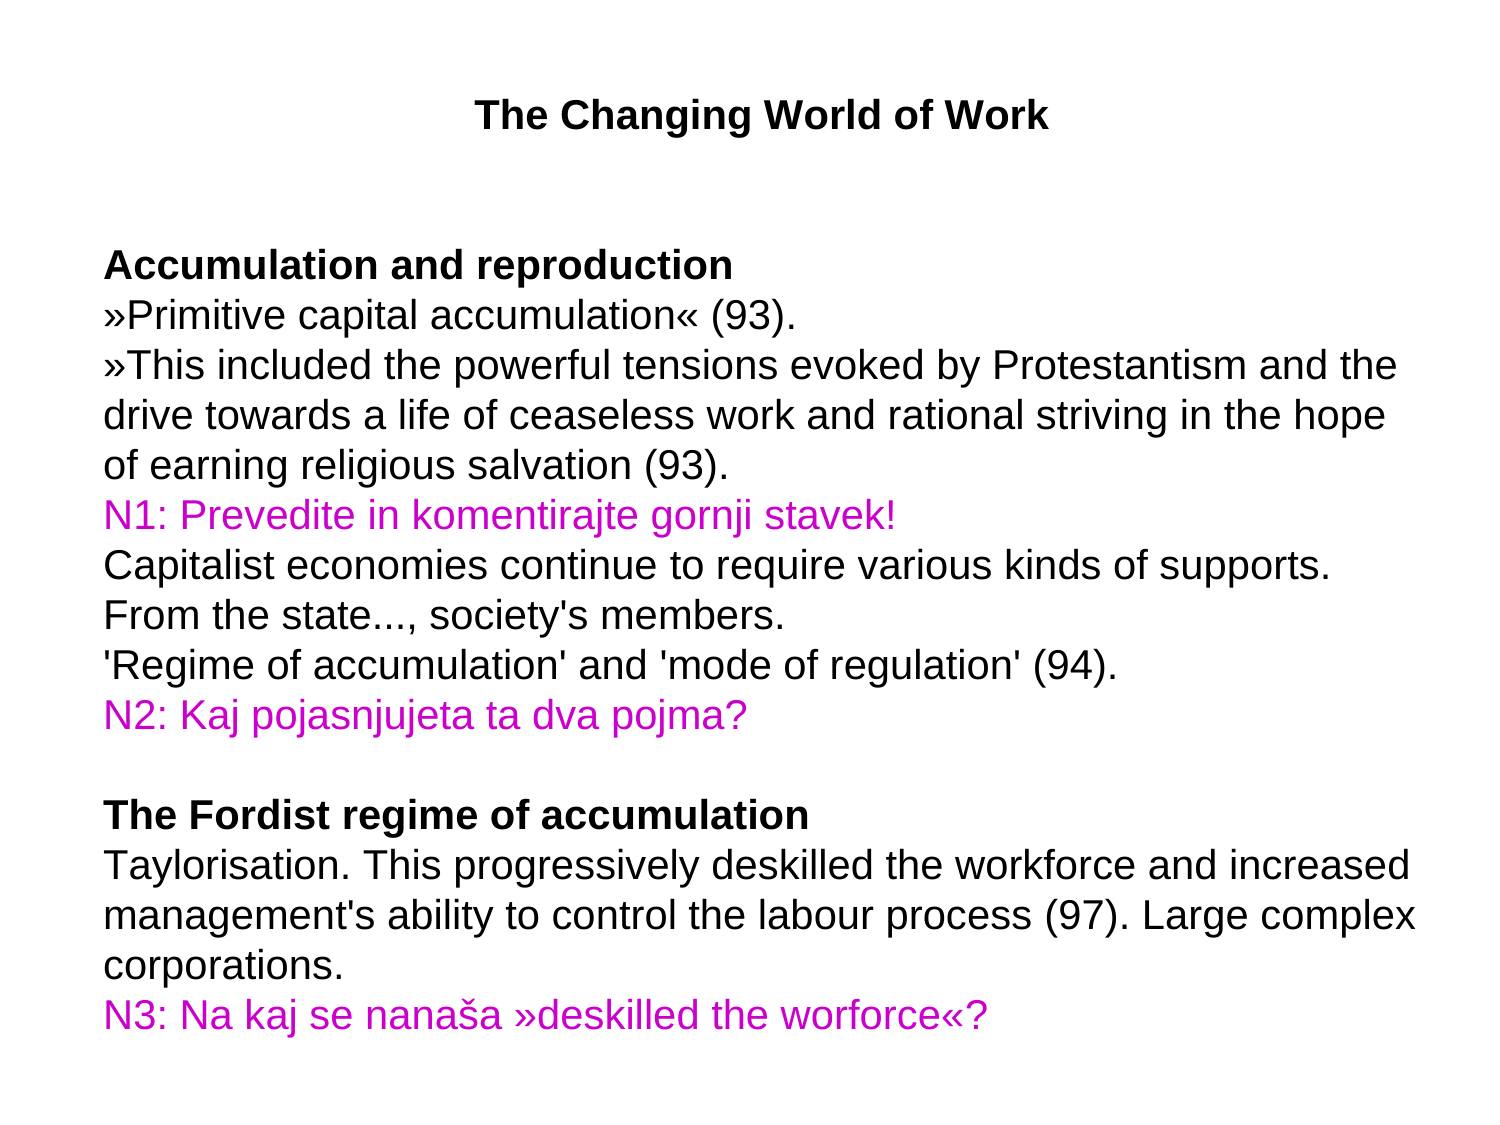

The Changing World of Work
Accumulation and reproduction
»Primitive capital accumulation« (93).
»This included the powerful tensions evoked by Protestantism and the drive towards a life of ceaseless work and rational striving in the hope of earning religious salvation (93).
N1: Prevedite in komentirajte gornji stavek!
Capitalist economies continue to require various kinds of supports. From the state..., society's members.
'Regime of accumulation' and 'mode of regulation' (94).
N2: Kaj pojasnjujeta ta dva pojma?
The Fordist regime of accumulation
Taylorisation. This progressively deskilled the workforce and increased management's ability to control the labour process (97). Large complex corporations.
N3: Na kaj se nanaša »deskilled the worforce«?